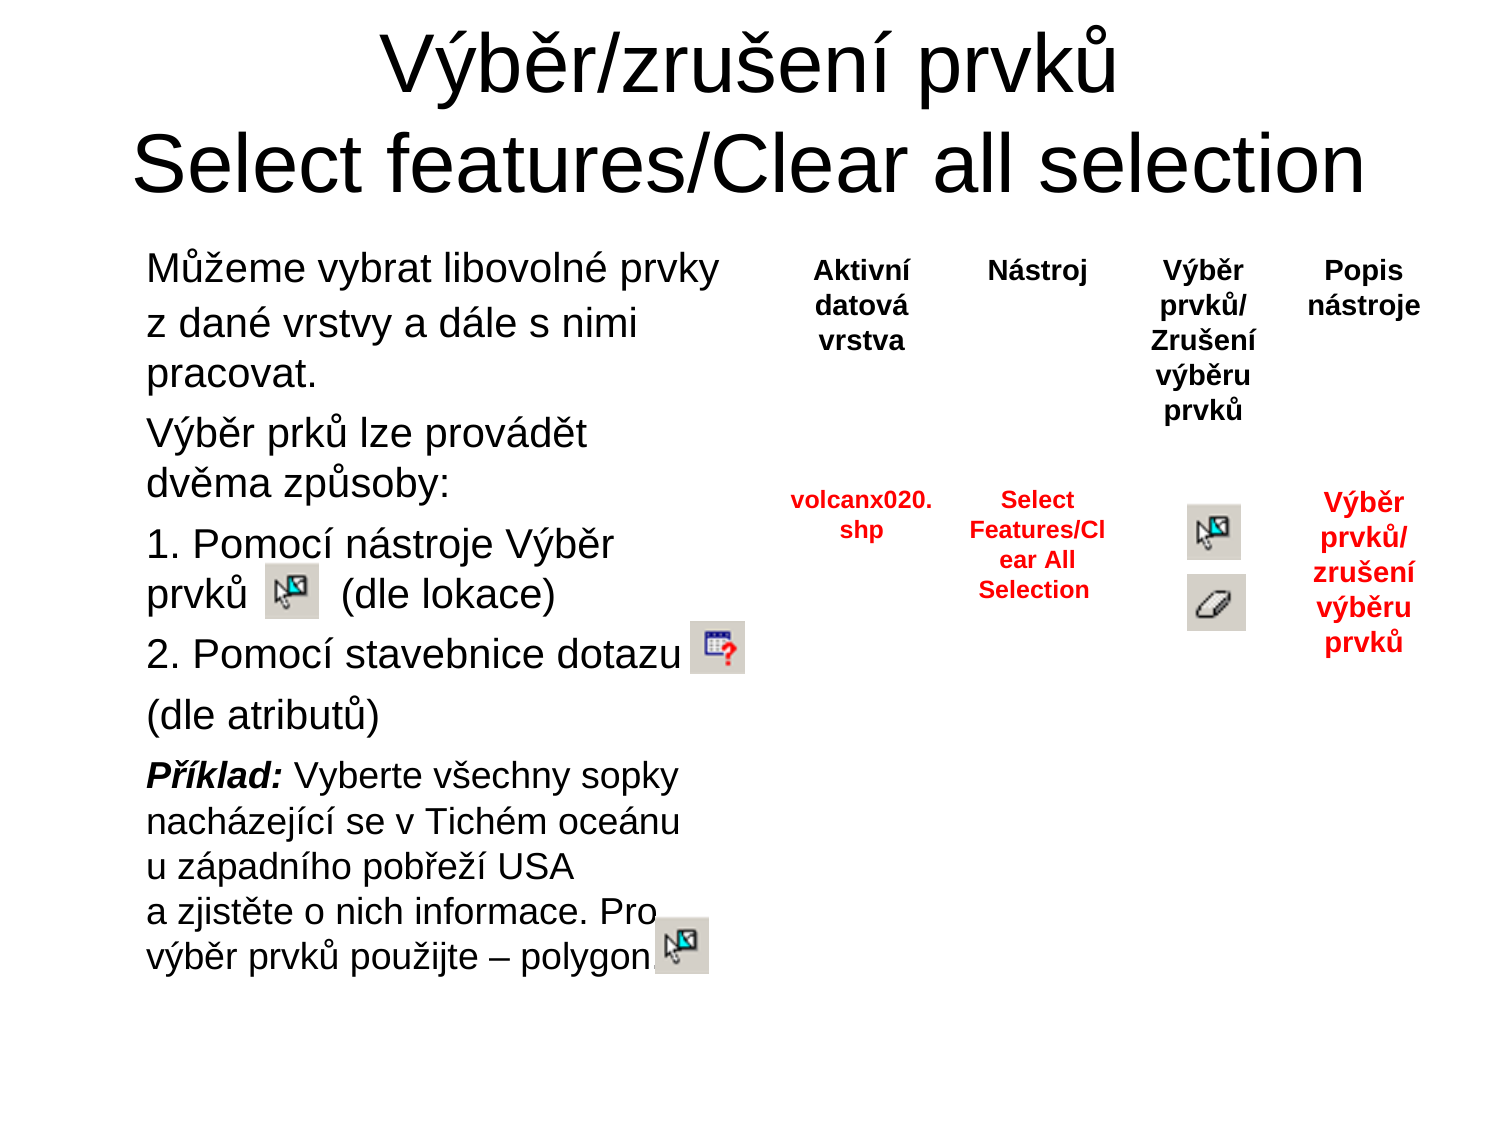

# Výběr/zrušení prvků Select features/Clear all selection
	Můžeme vybrat libovolné prvky z dané vrstvy a dále s nimi pracovat.
	Výběr prků lze provádět dvěma způsoby:
	1. Pomocí nástroje Výběr prvků (dle lokace)
	2. Pomocí stavebnice dotazu
	(dle atributů)
	Příklad: Vyberte všechny sopky nacházející se v Tichém oceánu
u západního pobřeží USA
a zjistěte o nich informace. Pro výběr prvků použijte ‒ polygon.
| Aktivní datová vrstva | Nástroj | Výběr prvků/ Zrušení výběru prvků | Popis nástroje |
| --- | --- | --- | --- |
| volcanx020.shp | Select Features/Clear All Selection | | Výběr prvků/ zrušení výběru prvků |